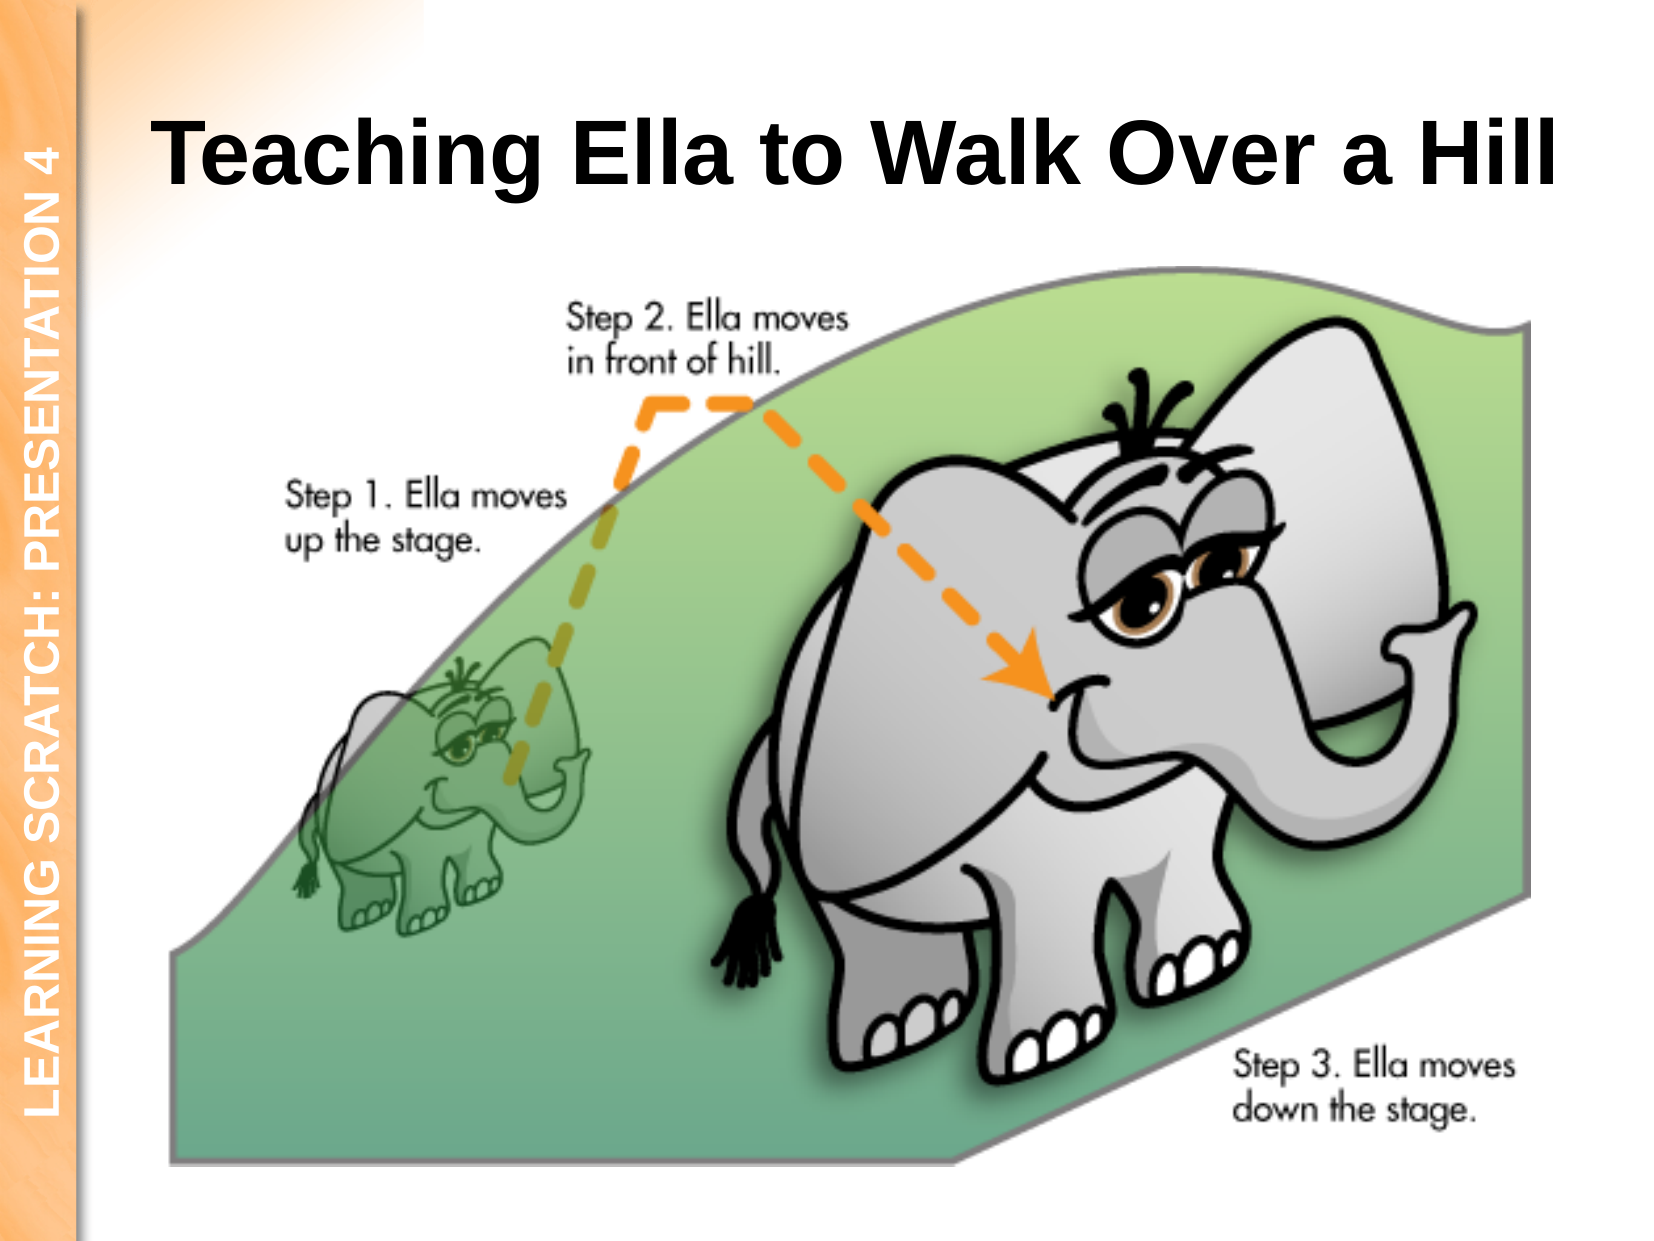

# Teaching Ella to Walk Over a Hill